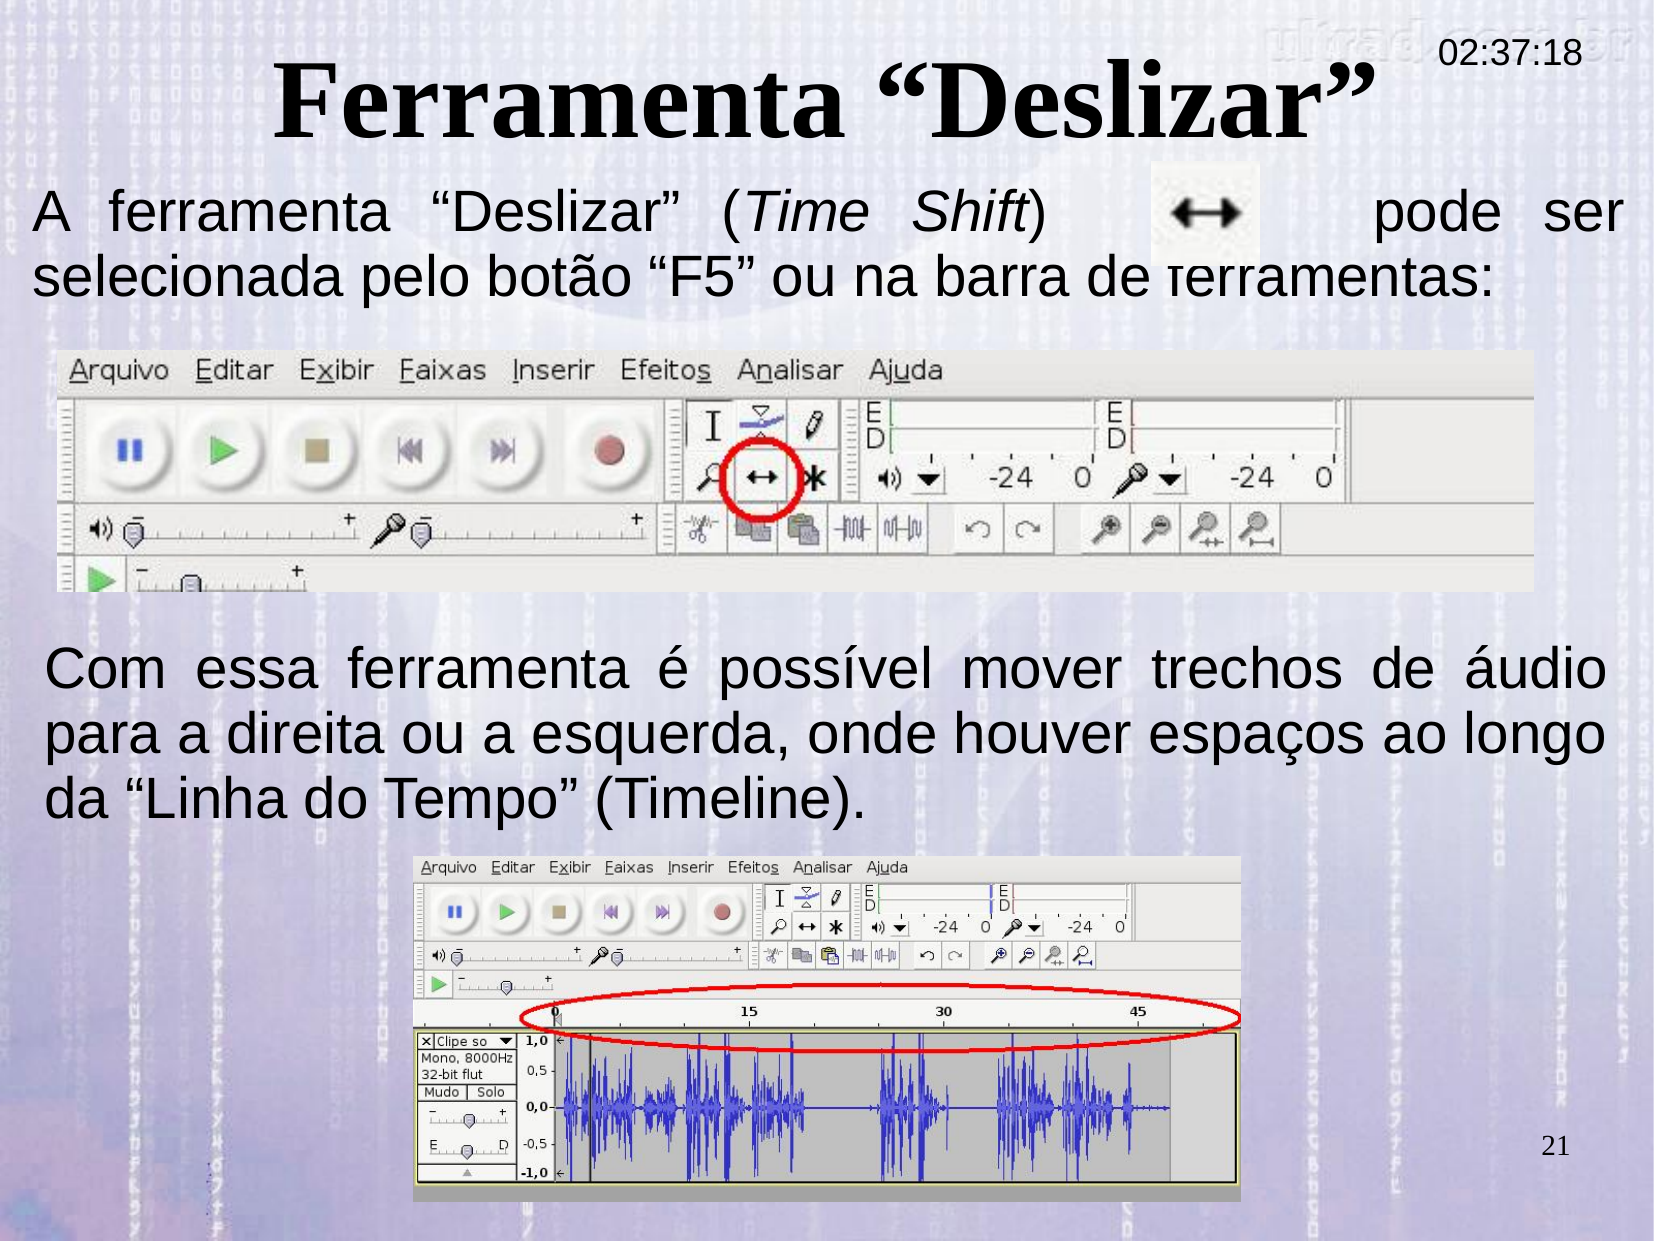

02:22:19
Ferramenta “Deslizar”
A ferramenta “Deslizar” (Time Shift) pode ser selecionada pelo botão “F5” ou na barra de ferramentas:
Com essa ferramenta é possível mover trechos de áudio para a direita ou a esquerda, onde houver espaços ao longo da “Linha do Tempo” (Timeline).
21